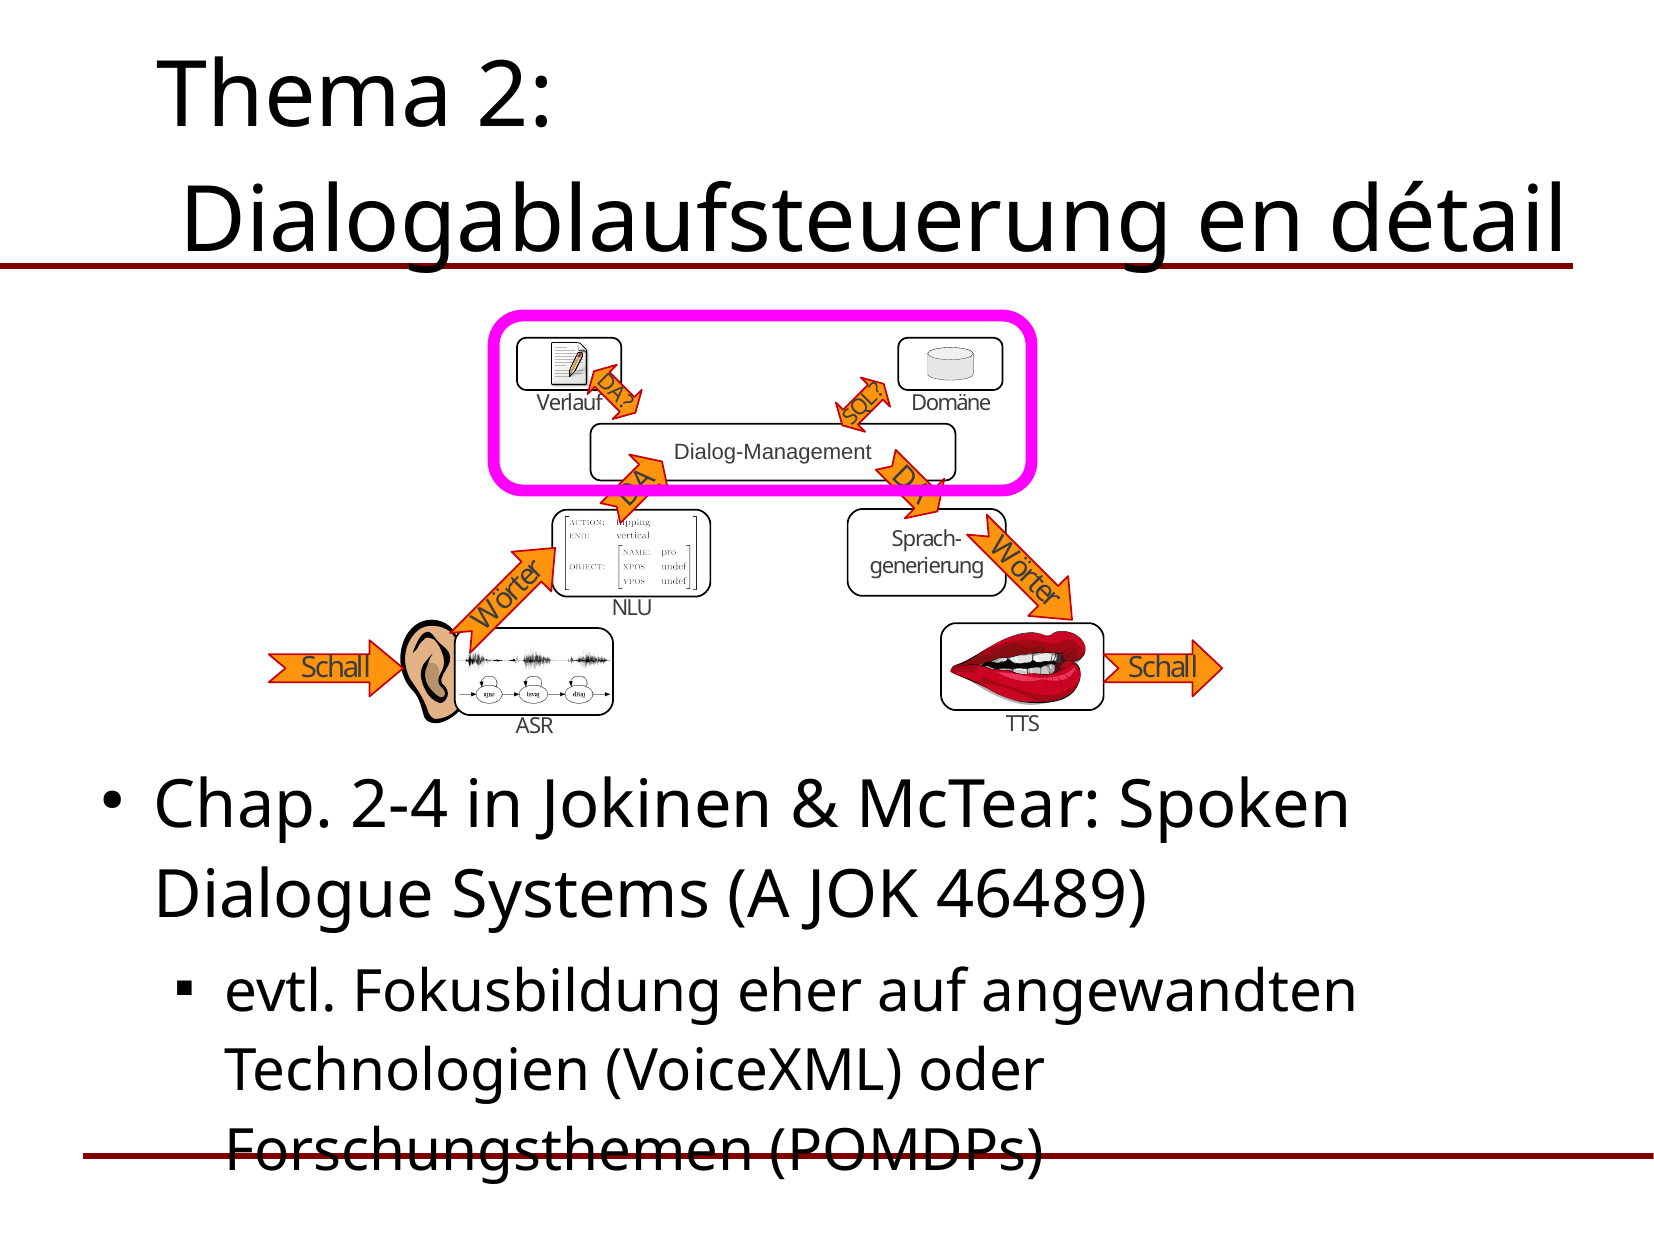

# Thema 2: Dialogablaufsteuerung en détail
Chap. 2-4 in Jokinen & McTear: Spoken Dialogue Systems (A JOK 46489)
evtl. Fokusbildung eher auf angewandten Technologien (VoiceXML) oder Forschungsthemen (POMDPs)